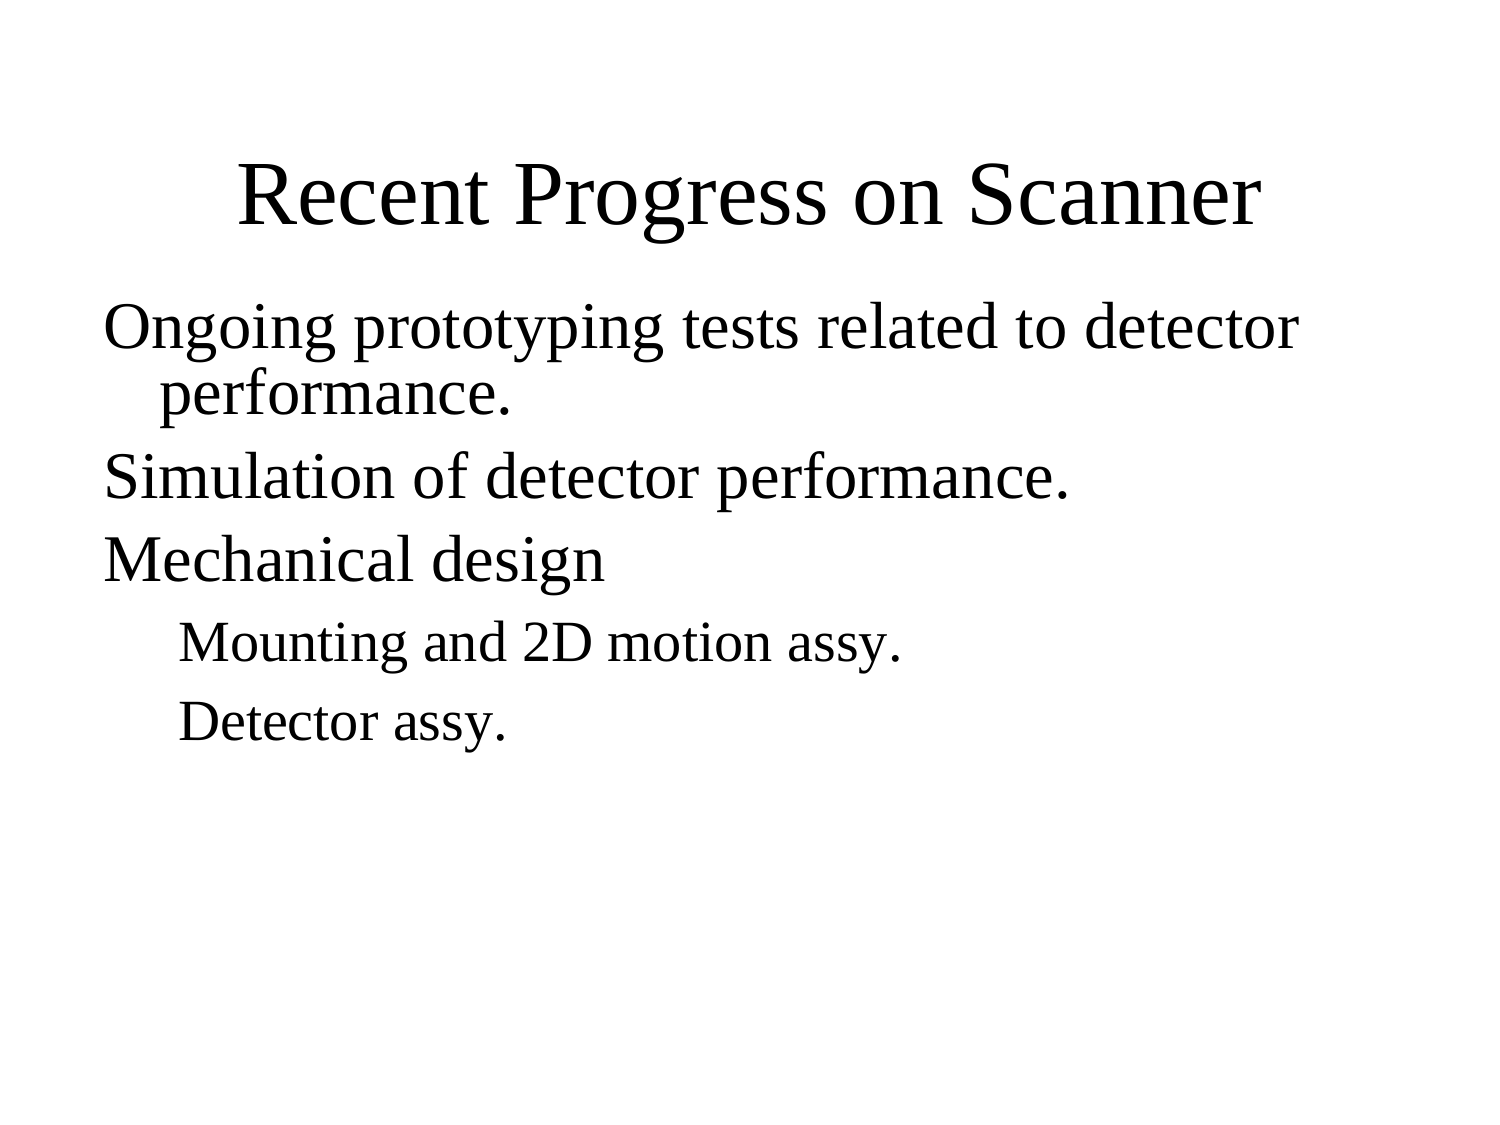

# Recent Progress on Scanner
Ongoing prototyping tests related to detector performance.
Simulation of detector performance.
Mechanical design
Mounting and 2D motion assy.
Detector assy.